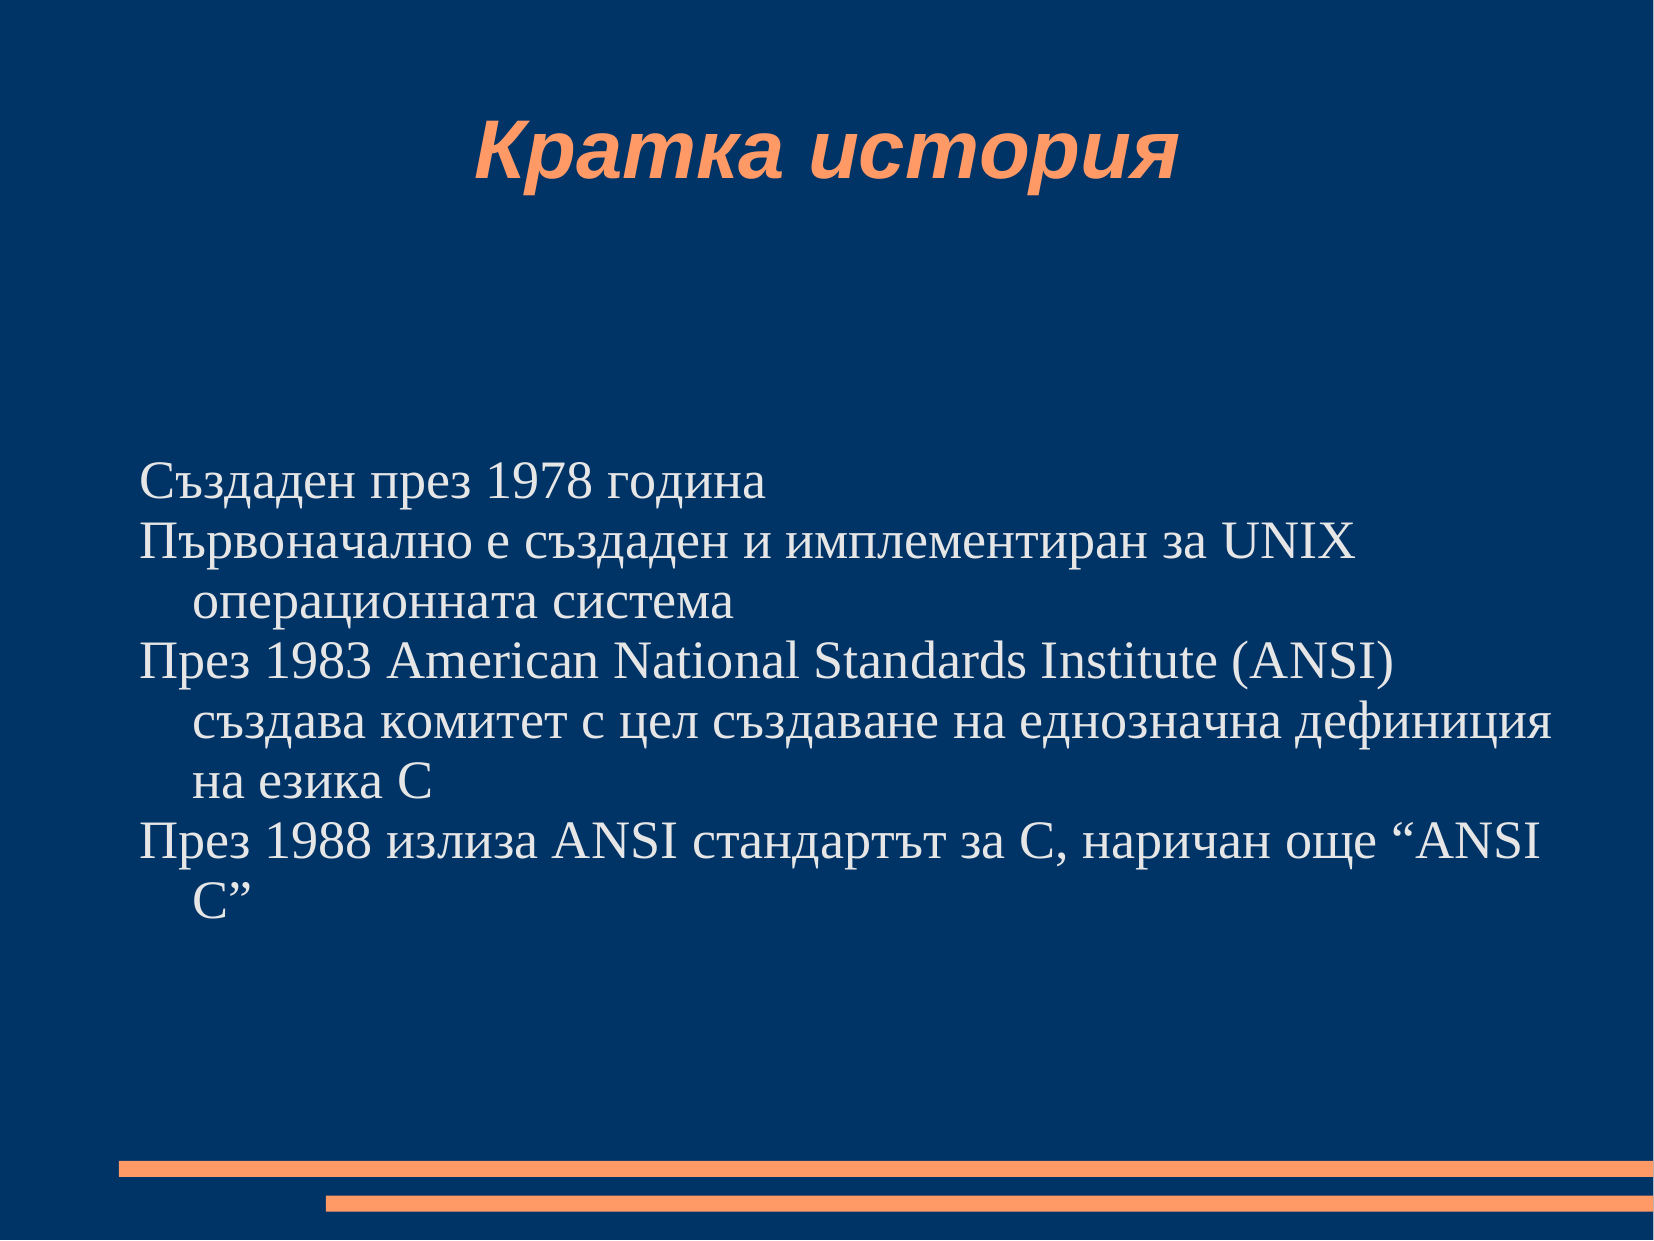

# Кратка история
Създаден през 1978 година
Първоначално е създаден и имплементиран за UNIX операционната система
През 1983 American National Standards Institute (ANSI) създава комитет с цел създаване на еднозначна дефиниция на езика С
През 1988 излиза ANSI стандартът за С, наричан още “ANSI C”